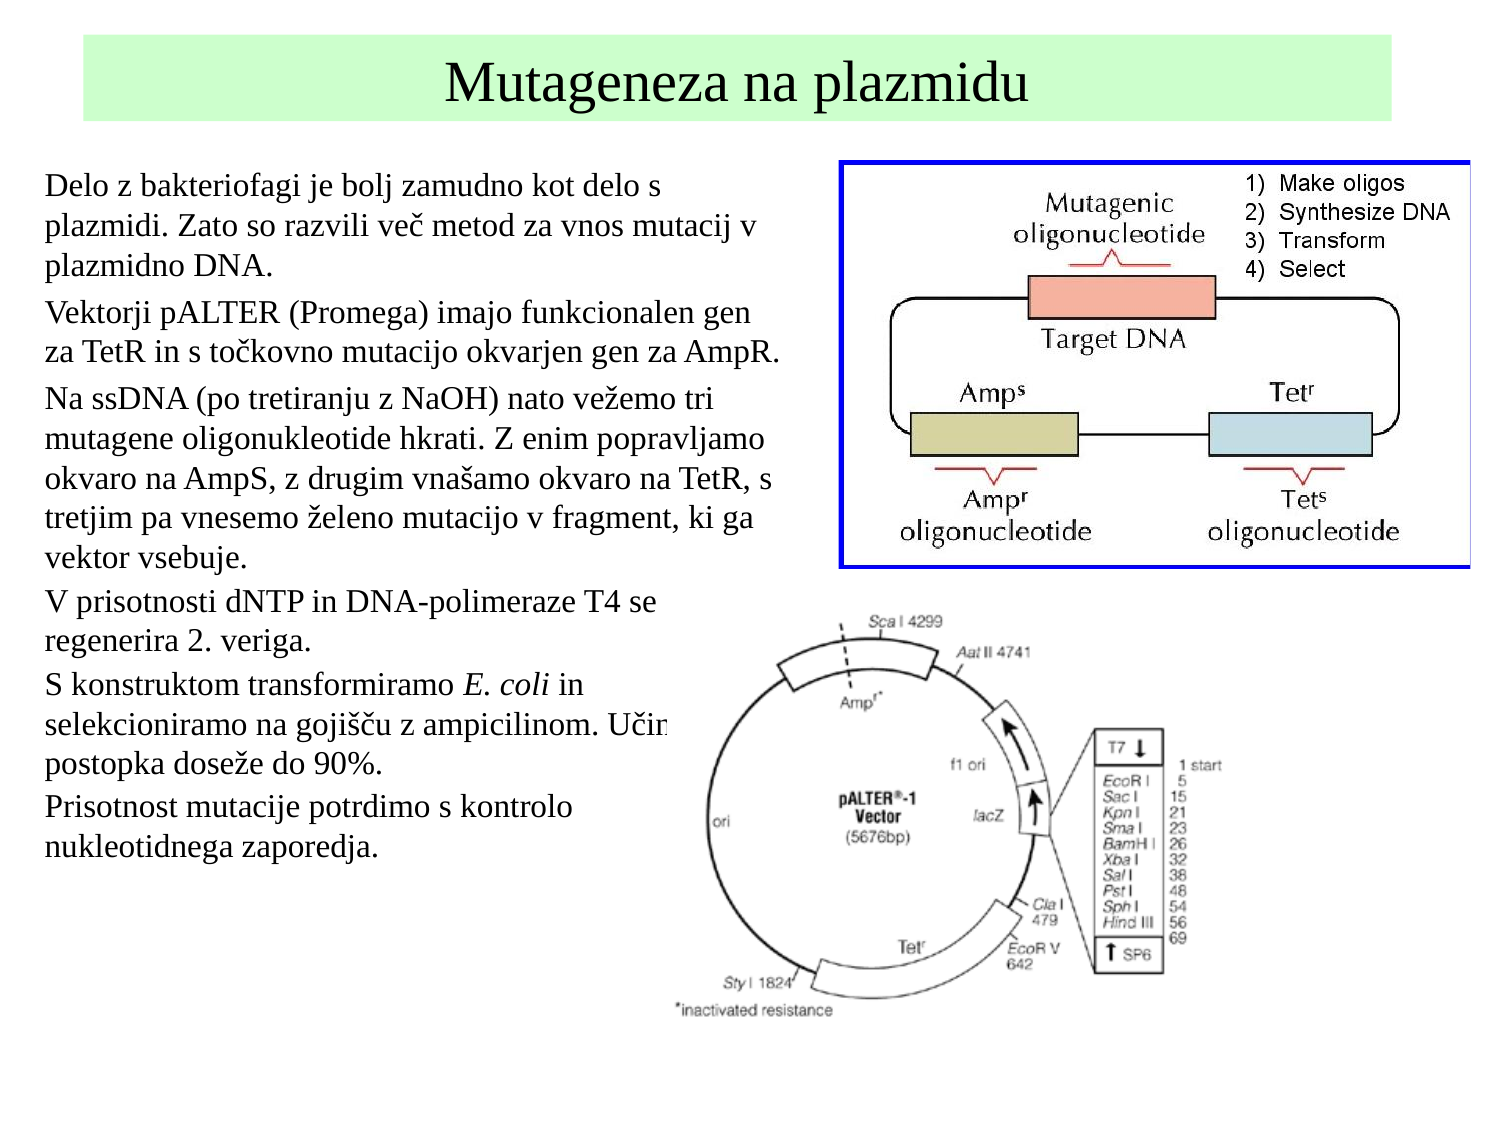

Mutageneza na plazmidu
# Delo z bakteriofagi je bolj zamudno kot delo s plazmidi. Zato so razvili več metod za vnos mutacij v plazmidno DNA.
Vektorji pALTER (Promega) imajo funkcionalen gen za TetR in s točkovno mutacijo okvarjen gen za AmpR.
Na ssDNA (po tretiranju z NaOH) nato vežemo tri mutagene oligonukleotide hkrati. Z enim popravljamo okvaro na AmpS, z drugim vnašamo okvaro na TetR, s tretjim pa vnesemo želeno mutacijo v fragment, ki ga vektor vsebuje.
V prisotnosti dNTP in DNA-polimeraze T4 se regenerira 2. veriga.
S konstruktom transformiramo E. coli in selekcioniramo na gojišču z ampicilinom. Učinkovitost postopka doseže do 90%.
Prisotnost mutacije potrdimo s kontrolo
nukleotidnega zaporedja.